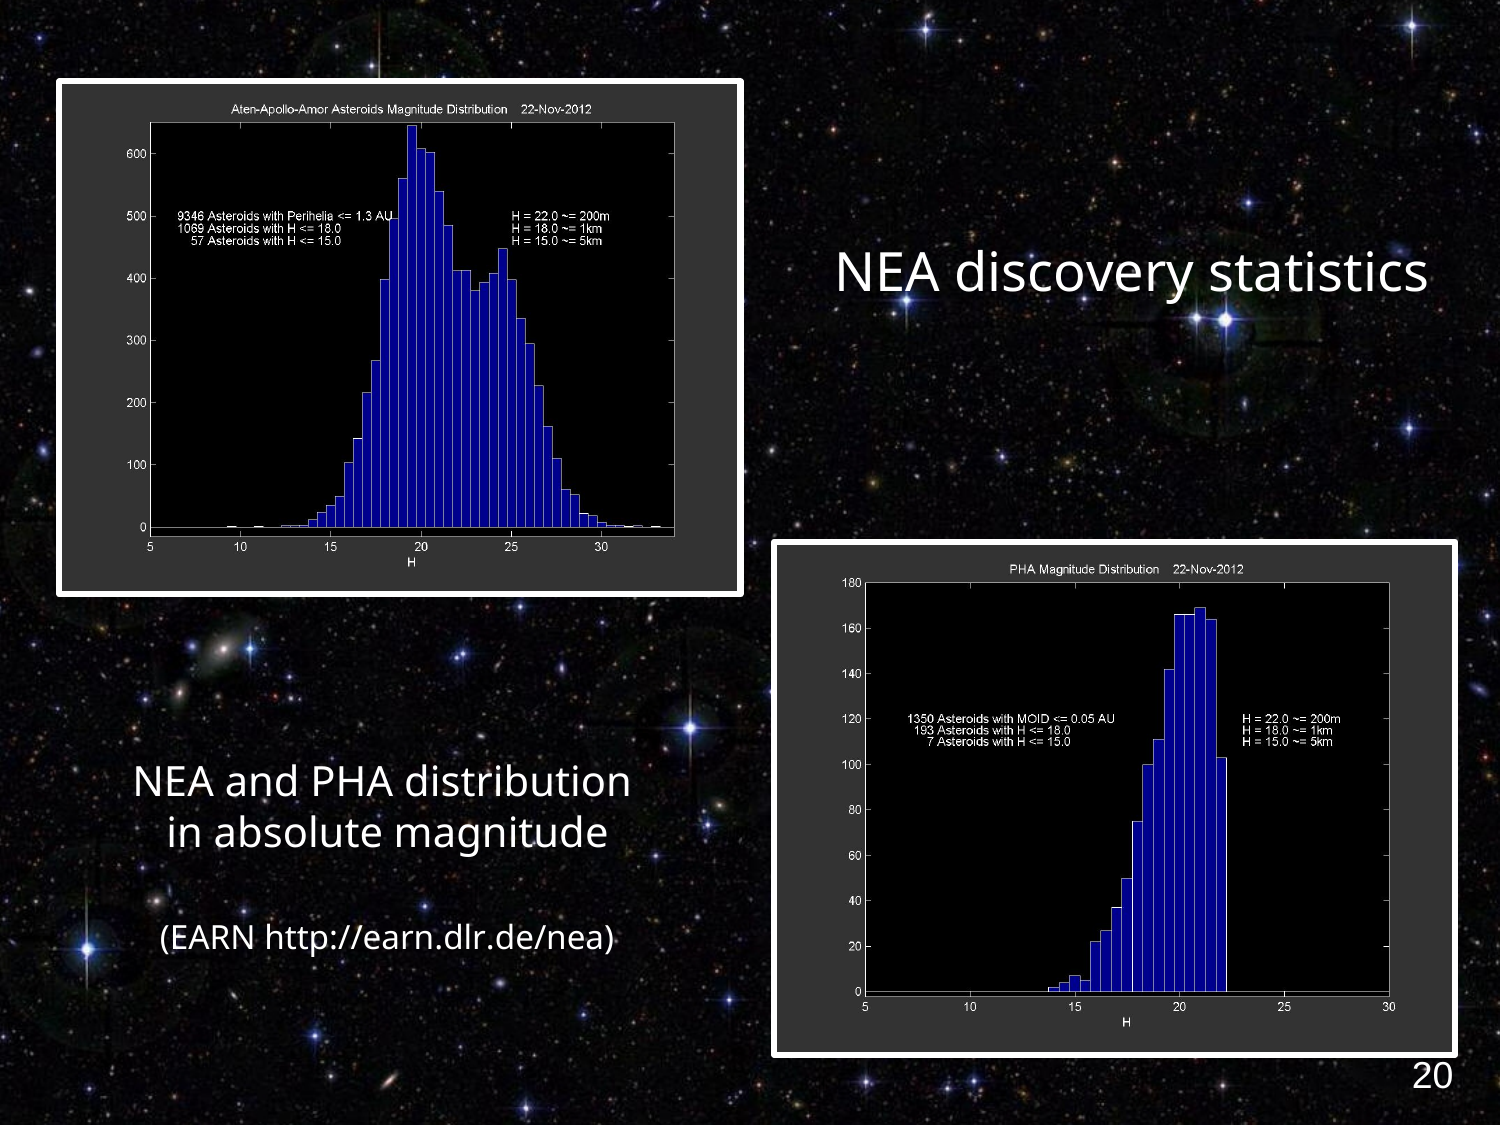

NEA discovery statistics
NEA and PHA distribution
in absolute magnitude
(EARN http://earn.dlr.de/nea)
20